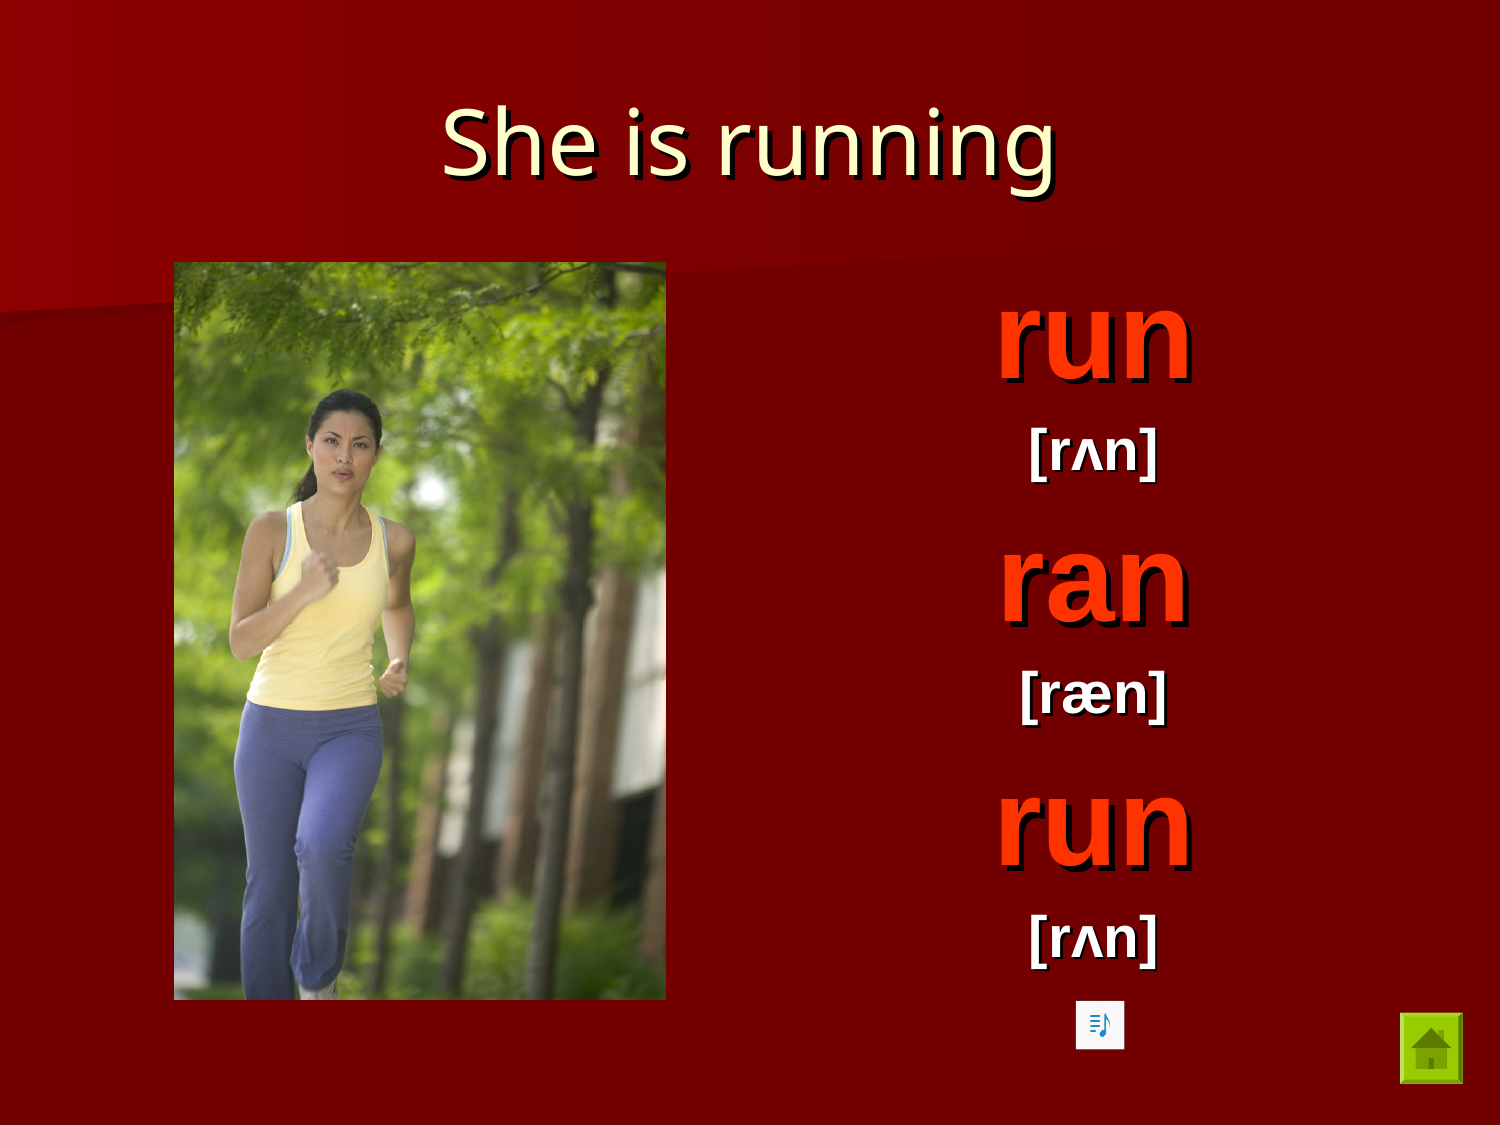

# She is running
run
[rʌn]
ran
[ræn]
run
[rʌn]